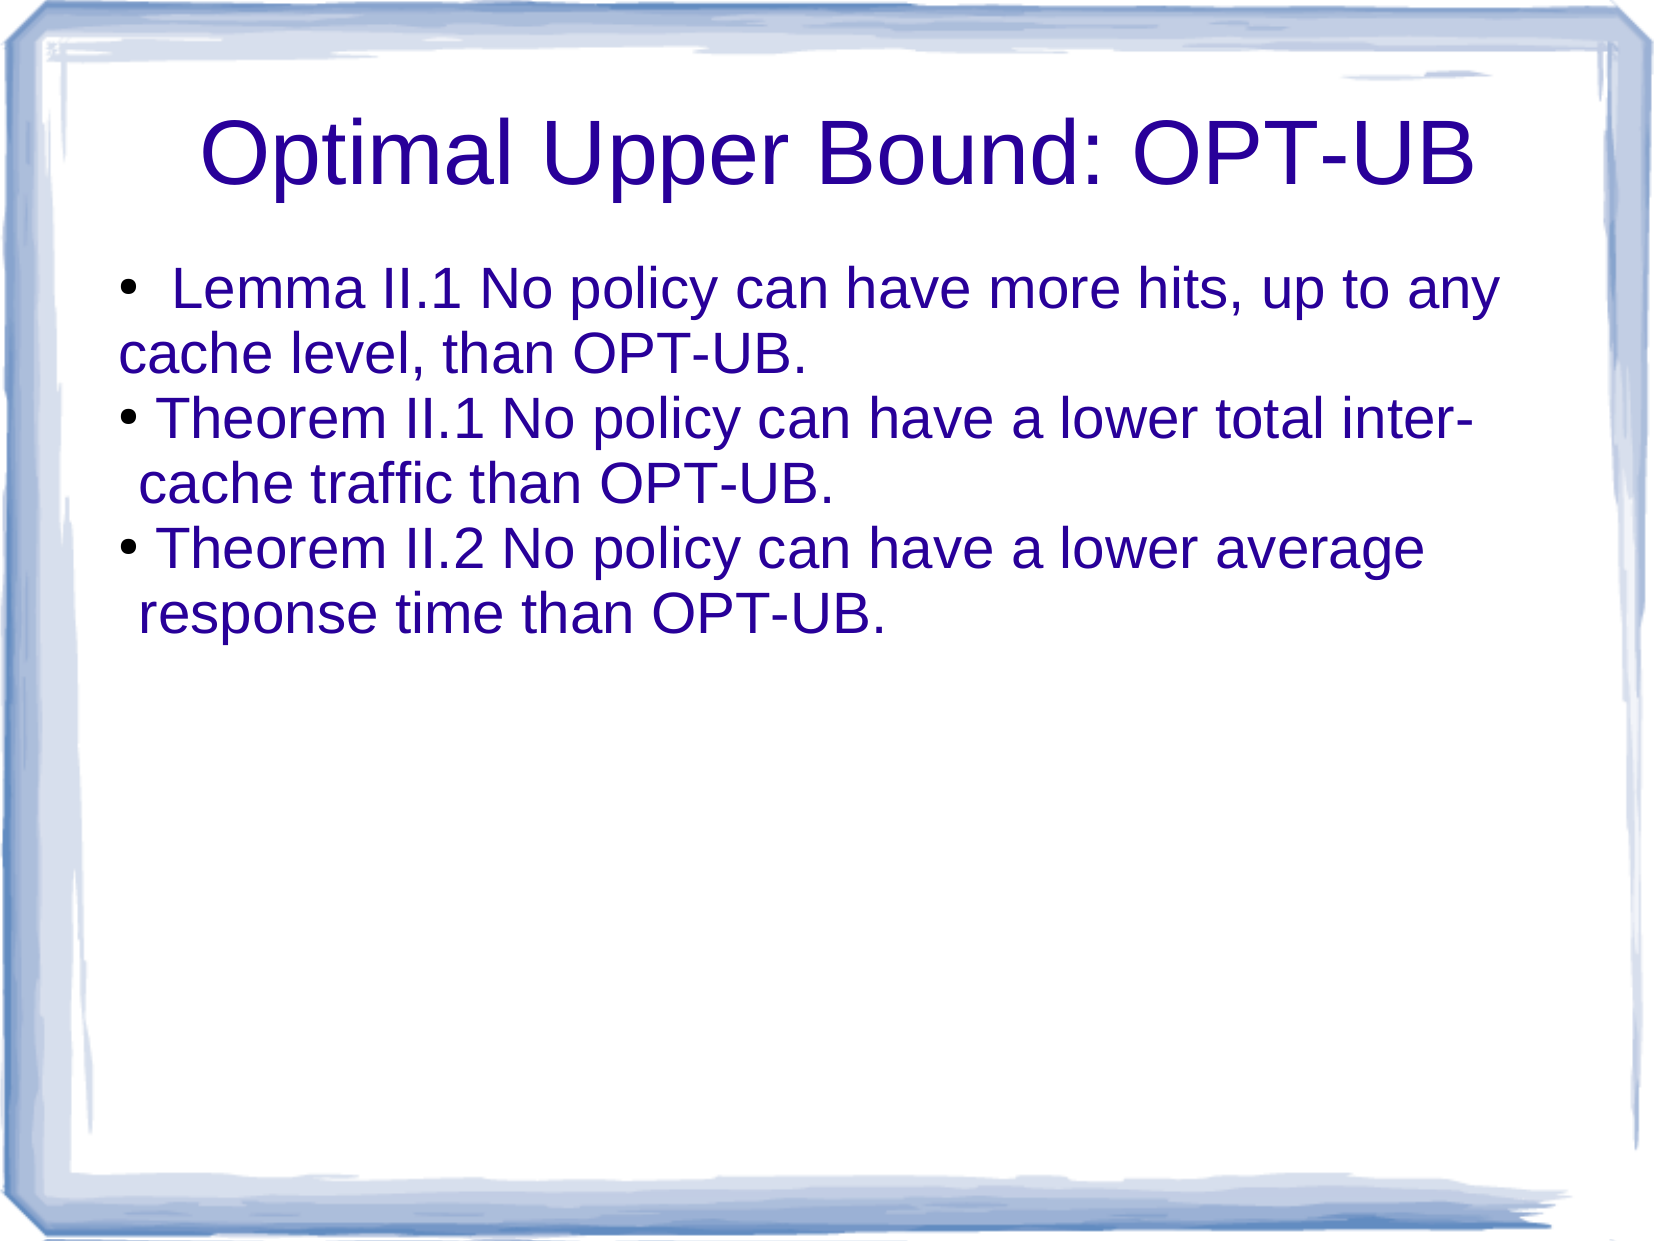

# Optimal Upper Bound: OPT-UB
 Lemma II.1 No policy can have more hits, up to any cache level, than OPT-UB.
 Theorem II.1 No policy can have a lower total inter-
cache trafﬁc than OPT-UB.
 Theorem II.2 No policy can have a lower average
response time than OPT-UB.